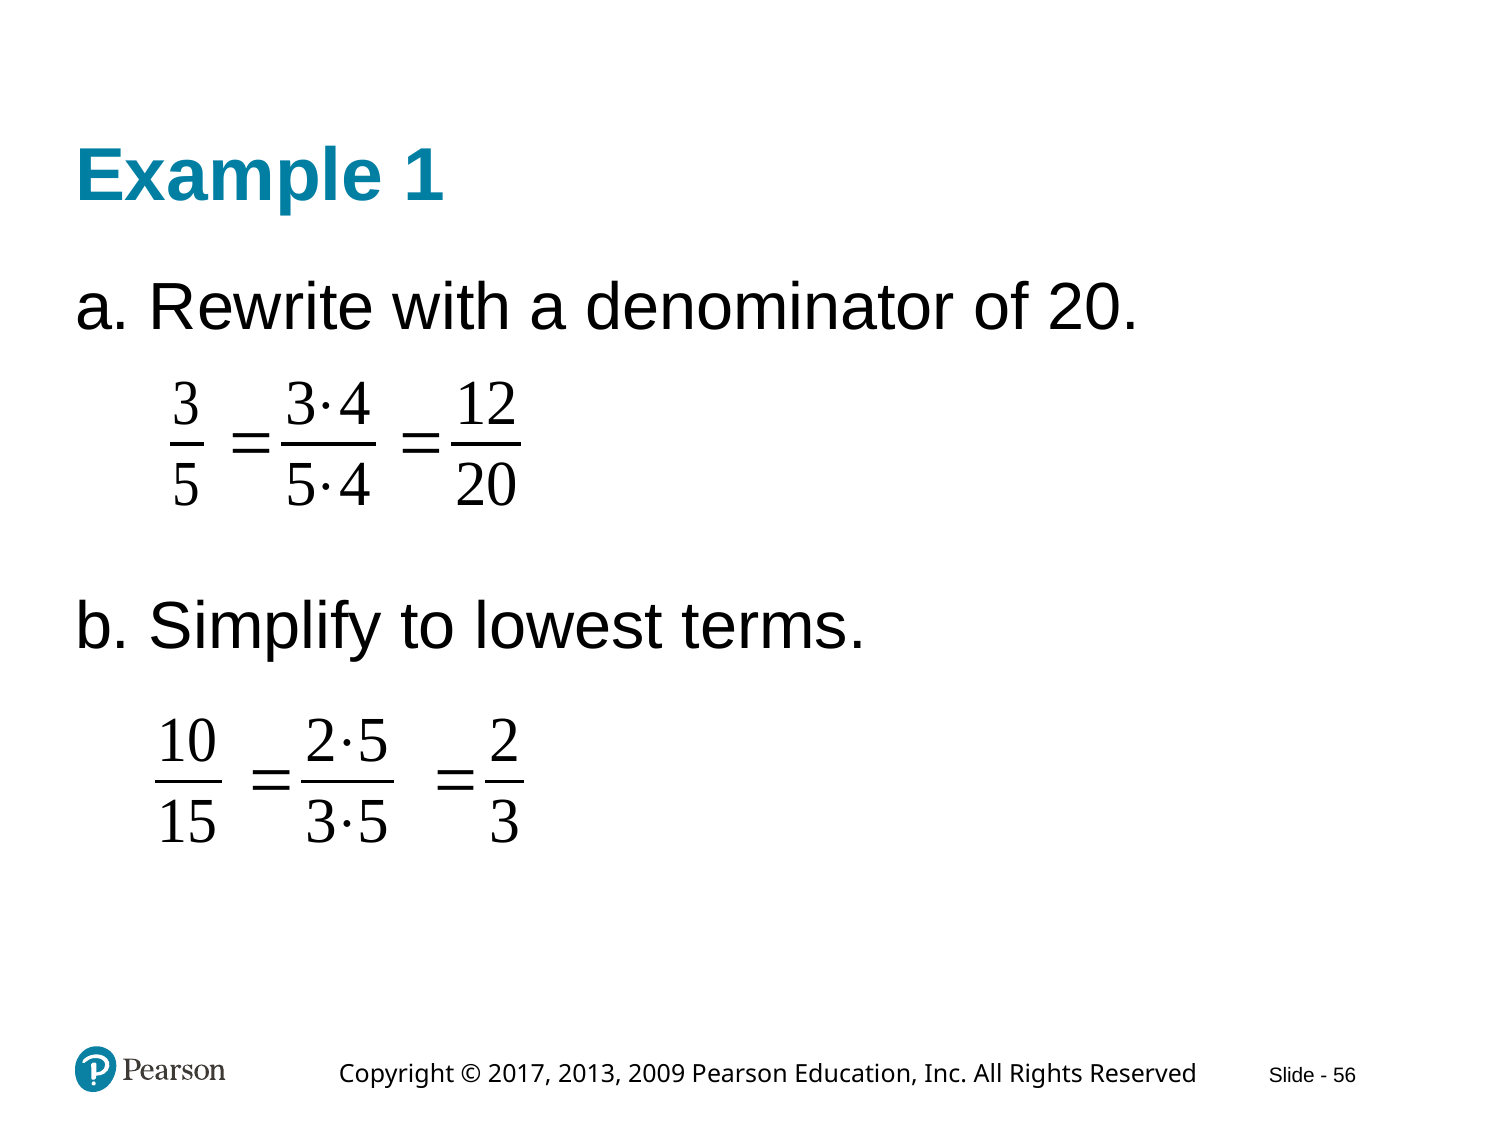

# Example 1
a. Rewrite with a denominator of 20.
b. Simplify to lowest terms.